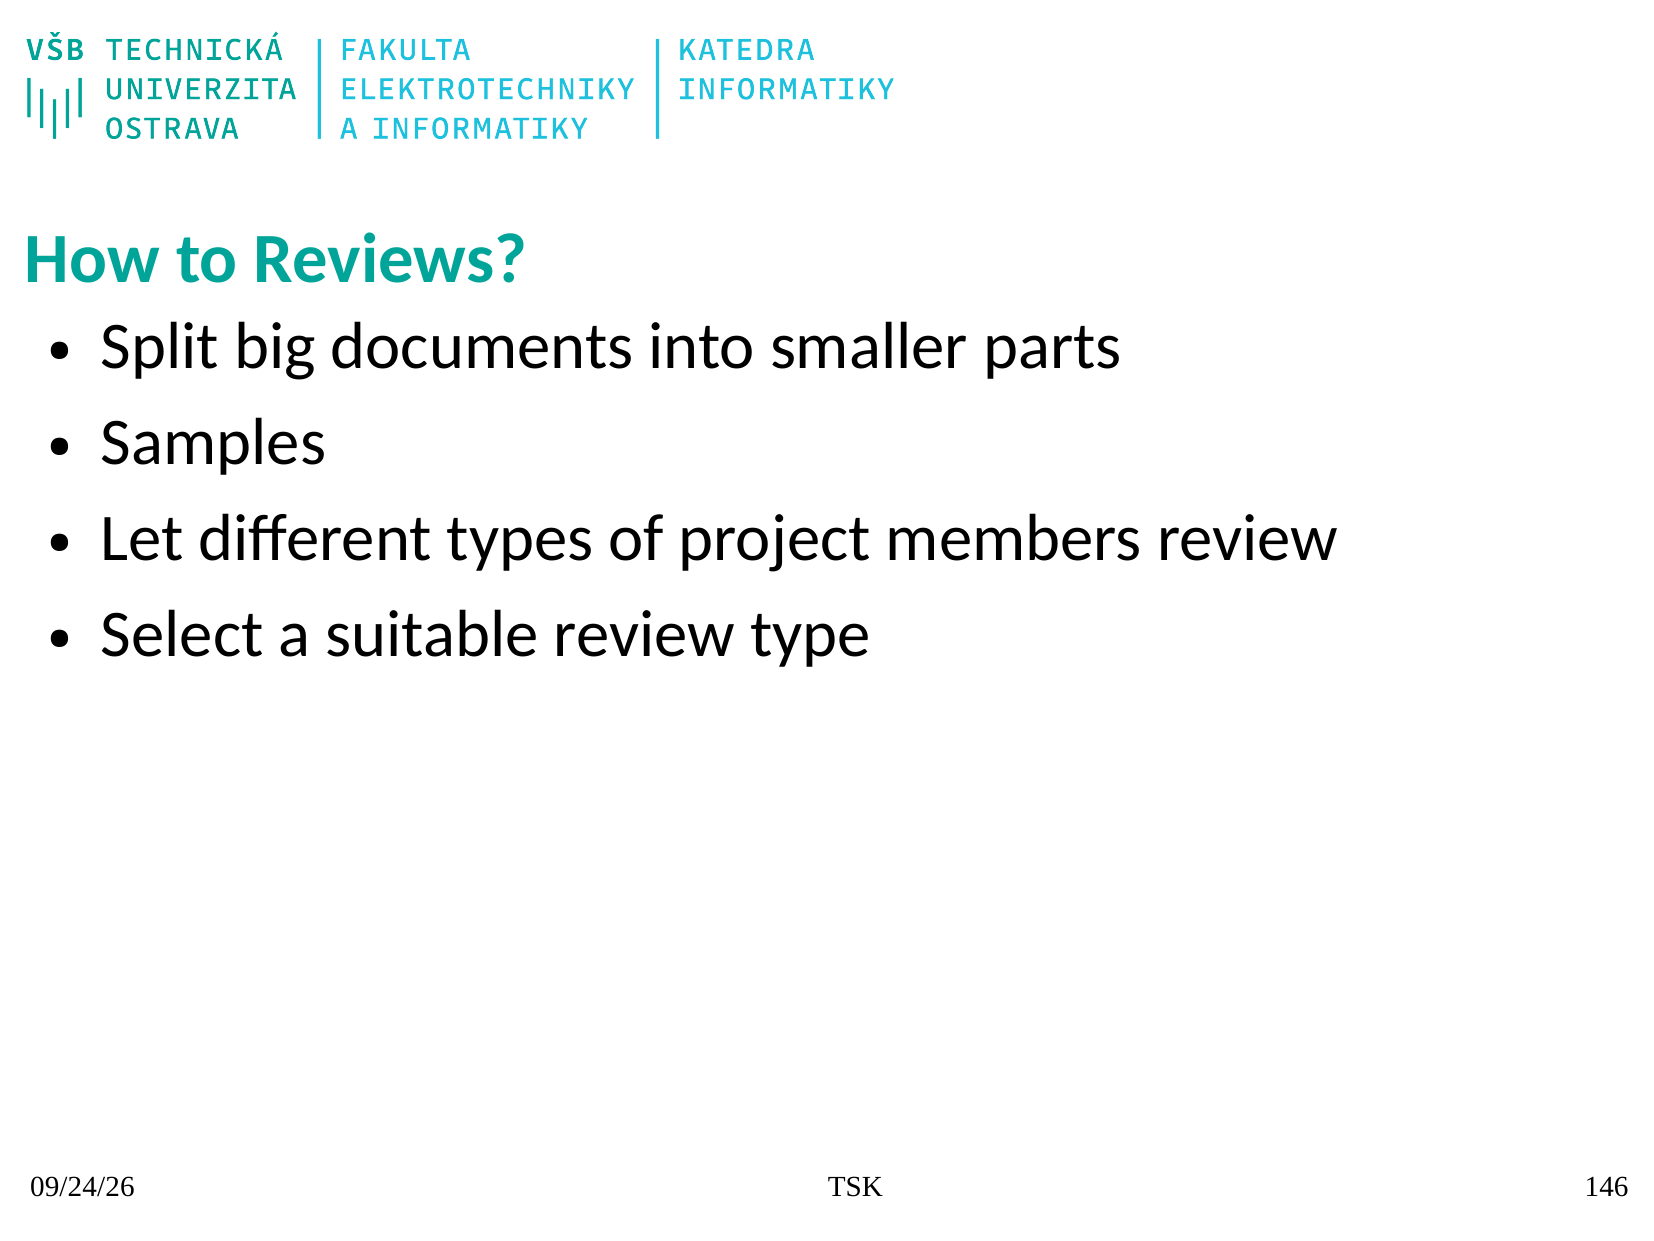

# How to Reviews?
Split big documents into smaller parts
Samples
Let different types of project members review
Select a suitable review type
TSK
146